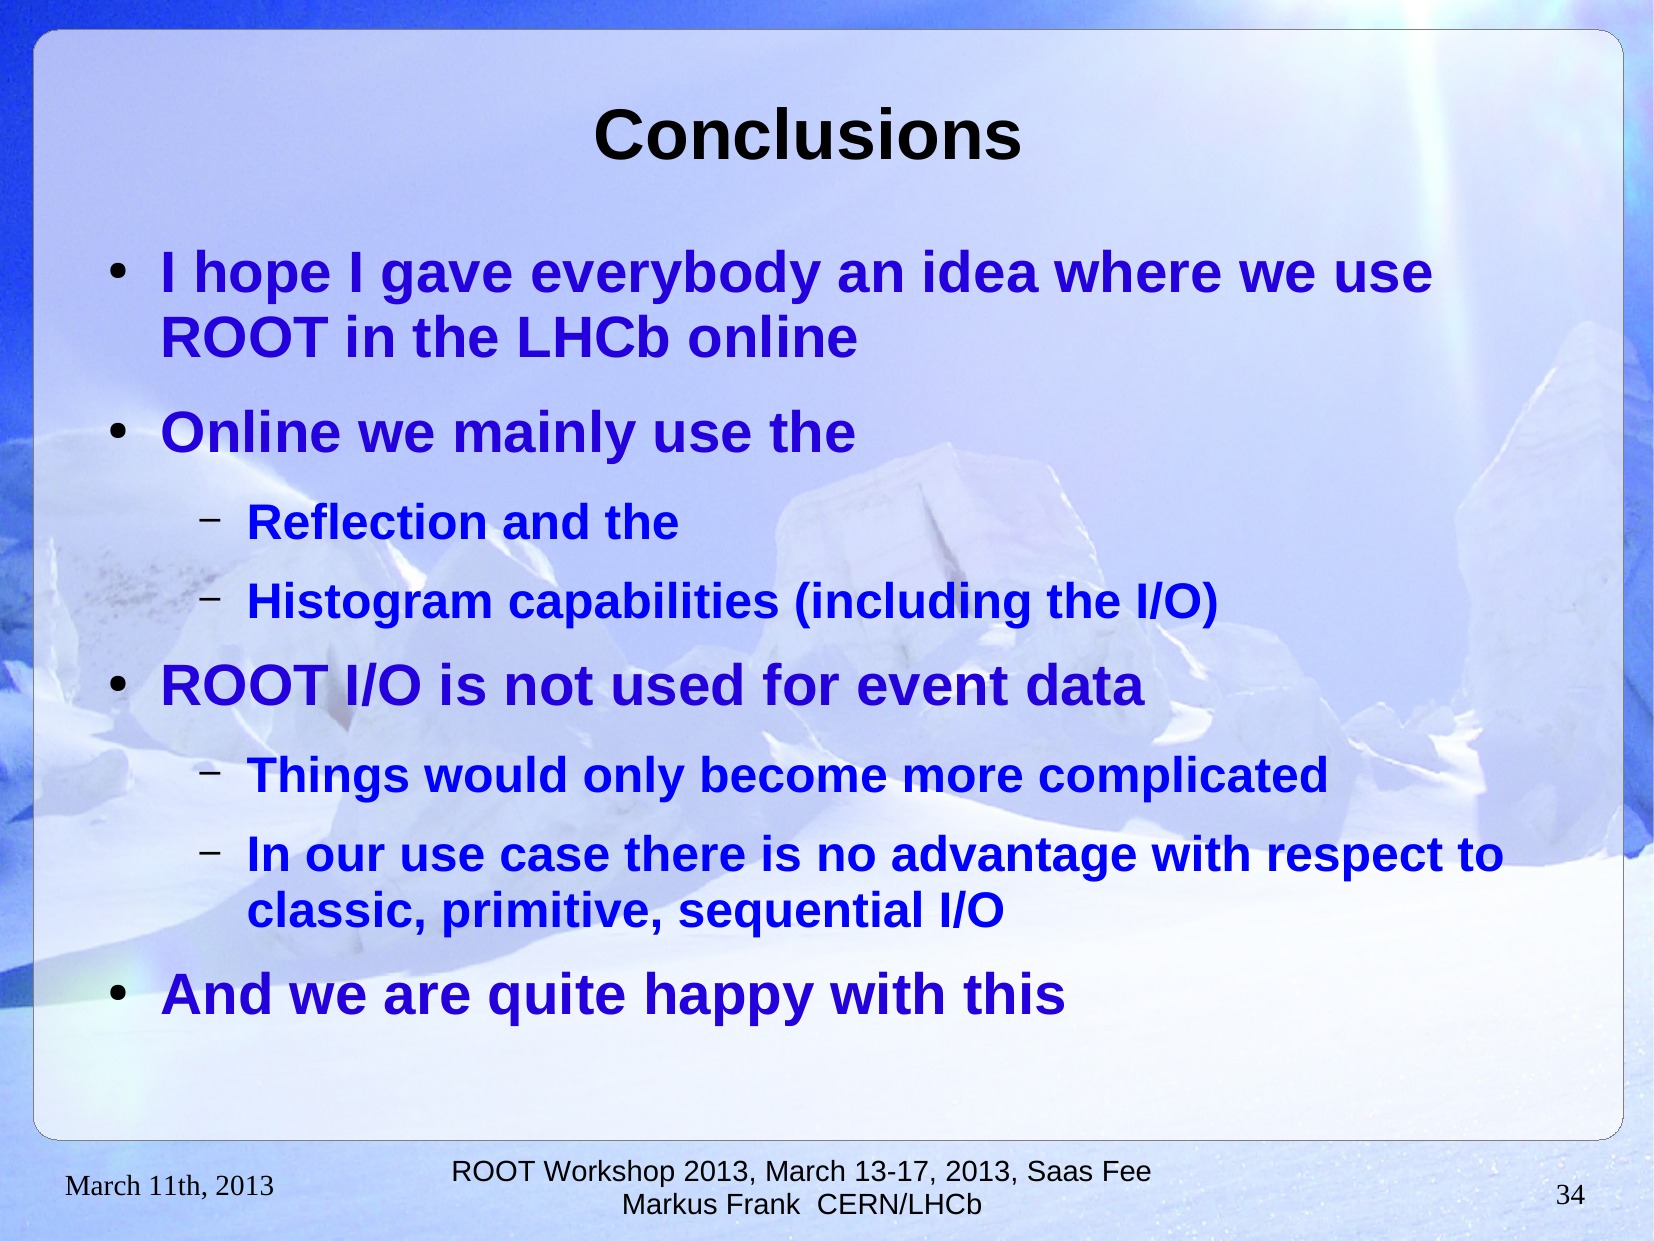

# Conclusions
I hope I gave everybody an idea where we use ROOT in the LHCb online
Online we mainly use the
Reflection and the
Histogram capabilities (including the I/O)
ROOT I/O is not used for event data
Things would only become more complicated
In our use case there is no advantage with respect to classic, primitive, sequential I/O
And we are quite happy with this
March 11th, 2013
34